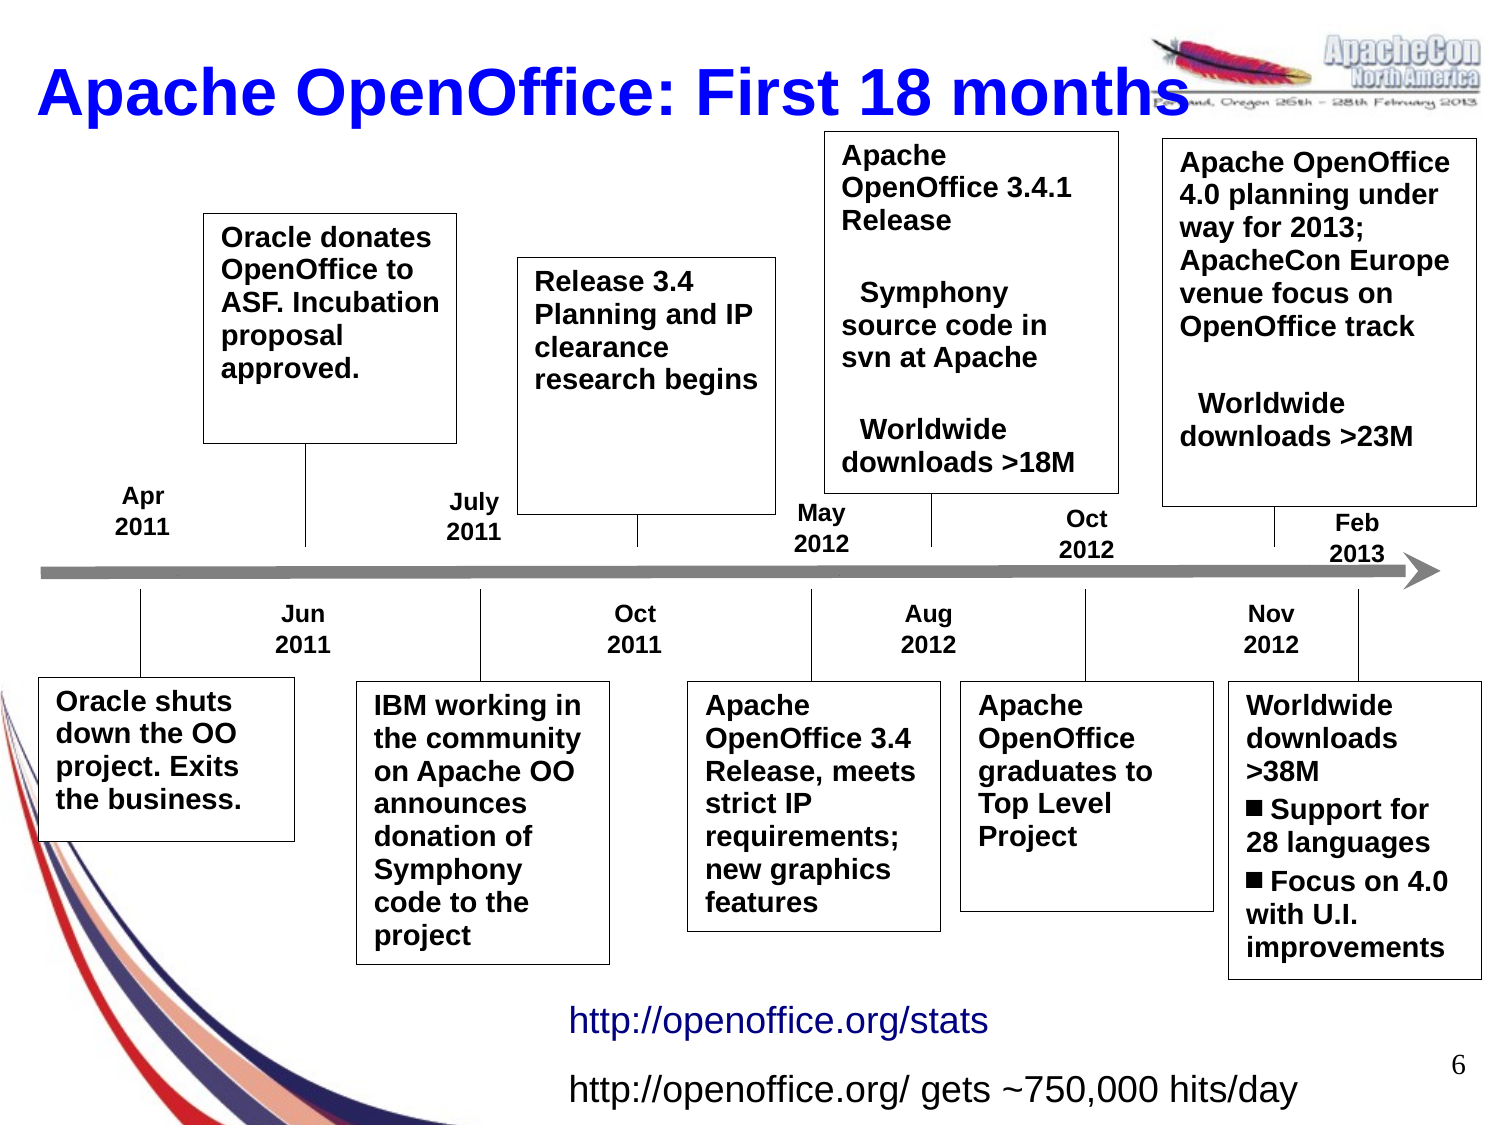

# Apache OpenOffice: First 18 months
Apache OpenOffice 3.4.1 Release
 Symphony source code in svn at Apache
 Worldwide downloads >18M
Apache OpenOffice 4.0 planning under way for 2013; ApacheCon Europe venue focus on OpenOffice track
 Worldwide downloads >23M
Oracle donates OpenOffice to ASF. Incubation proposal approved.
Release 3.4 Planning and IP clearance research begins
Apr
2011
July
2011
May
2012
Oct
2012
Feb
2013
Oct
2011
Jun 2011
Aug
2012
Nov
2012
Oracle shuts down the OO project. Exits the business.
IBM working in the community on Apache OO announces donation of Symphony code to the project
Apache OpenOffice 3.4 Release, meets strict IP requirements; new graphics features
Apache OpenOffice graduates to Top Level Project
Worldwide downloads >38M
 Support for 28 languages
 Focus on 4.0 with U.I. improvements
http://openoffice.org/stats
6
http://openoffice.org/ gets ~750,000 hits/day